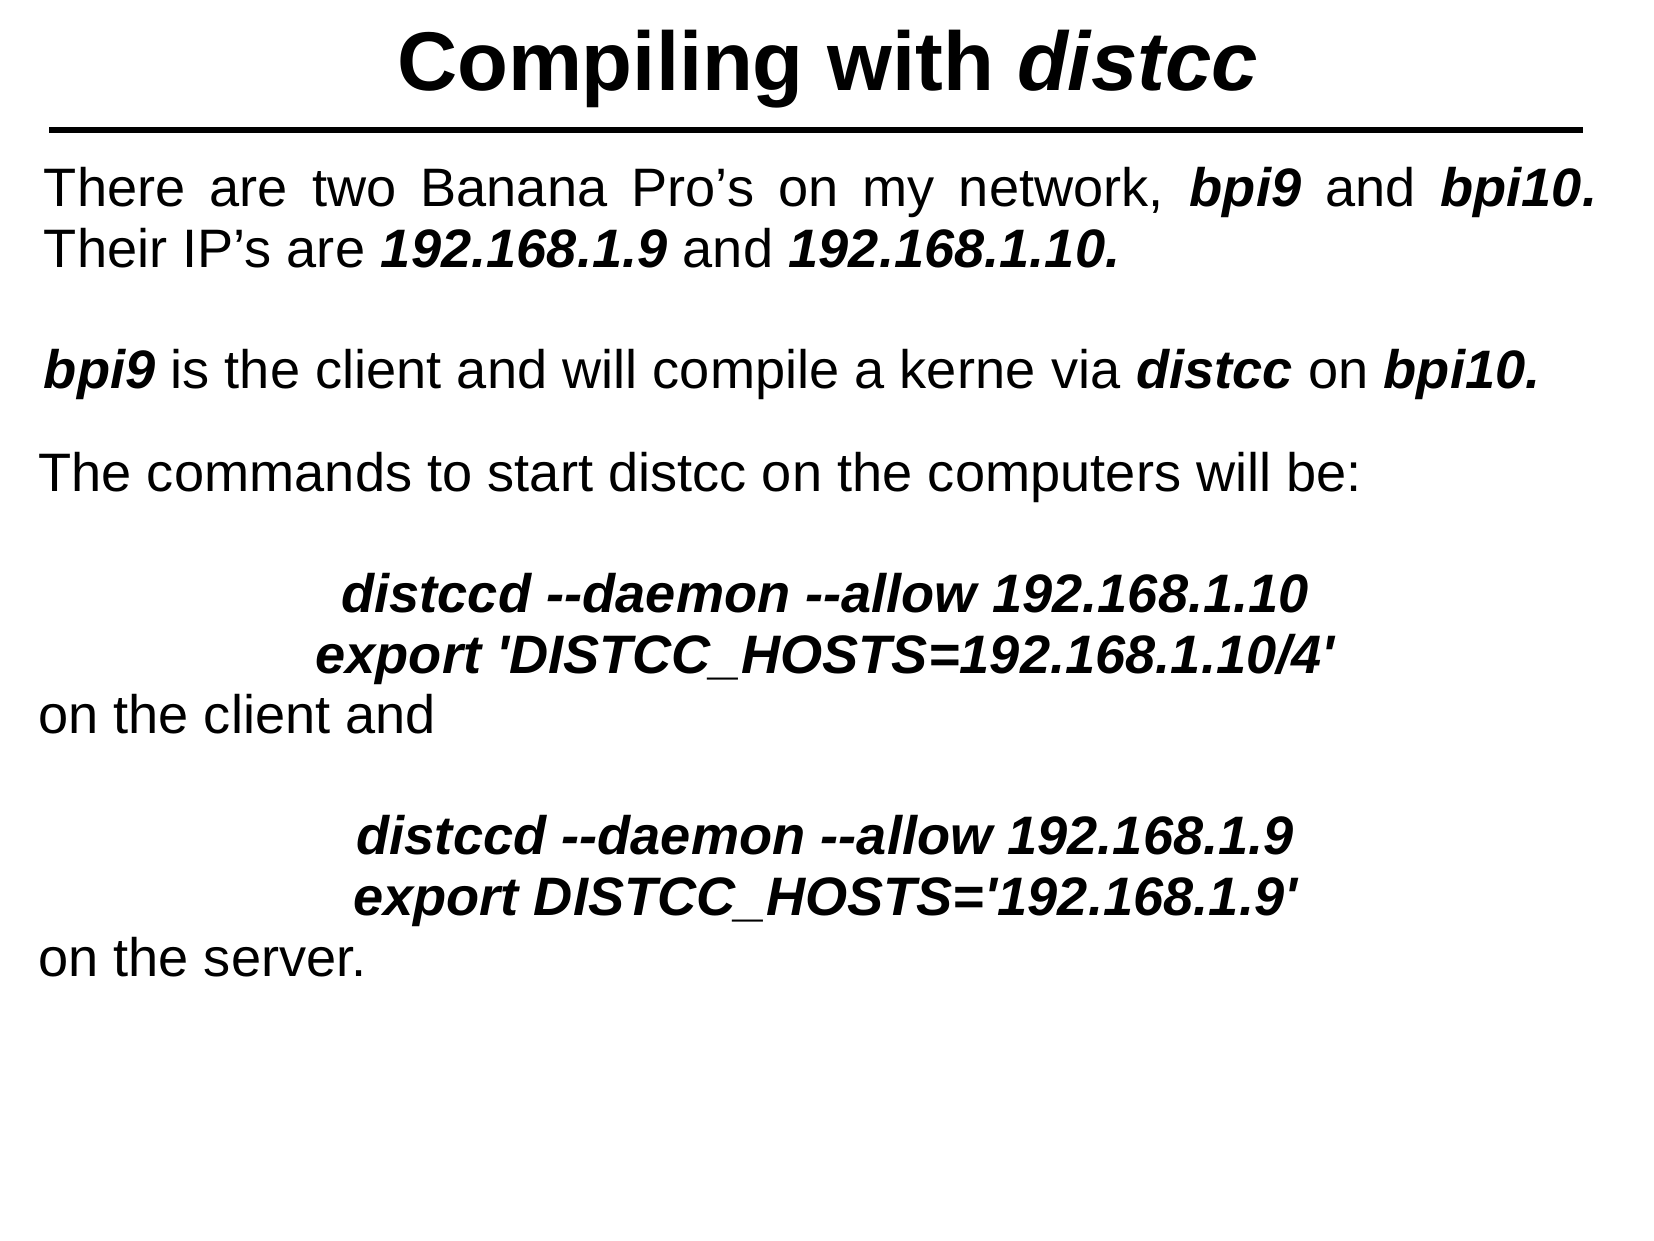

Compiling with distcc
There are two Banana Pro’s on my network, bpi9 and bpi10. Their IP’s are 192.168.1.9 and 192.168.1.10.
bpi9 is the client and will compile a kerne via distcc on bpi10.
The commands to start distcc on the computers will be:
distccd --daemon --allow 192.168.1.10
export 'DISTCC_HOSTS=192.168.1.10/4'
on the client and
distccd --daemon --allow 192.168.1.9
export DISTCC_HOSTS='192.168.1.9'
on the server.